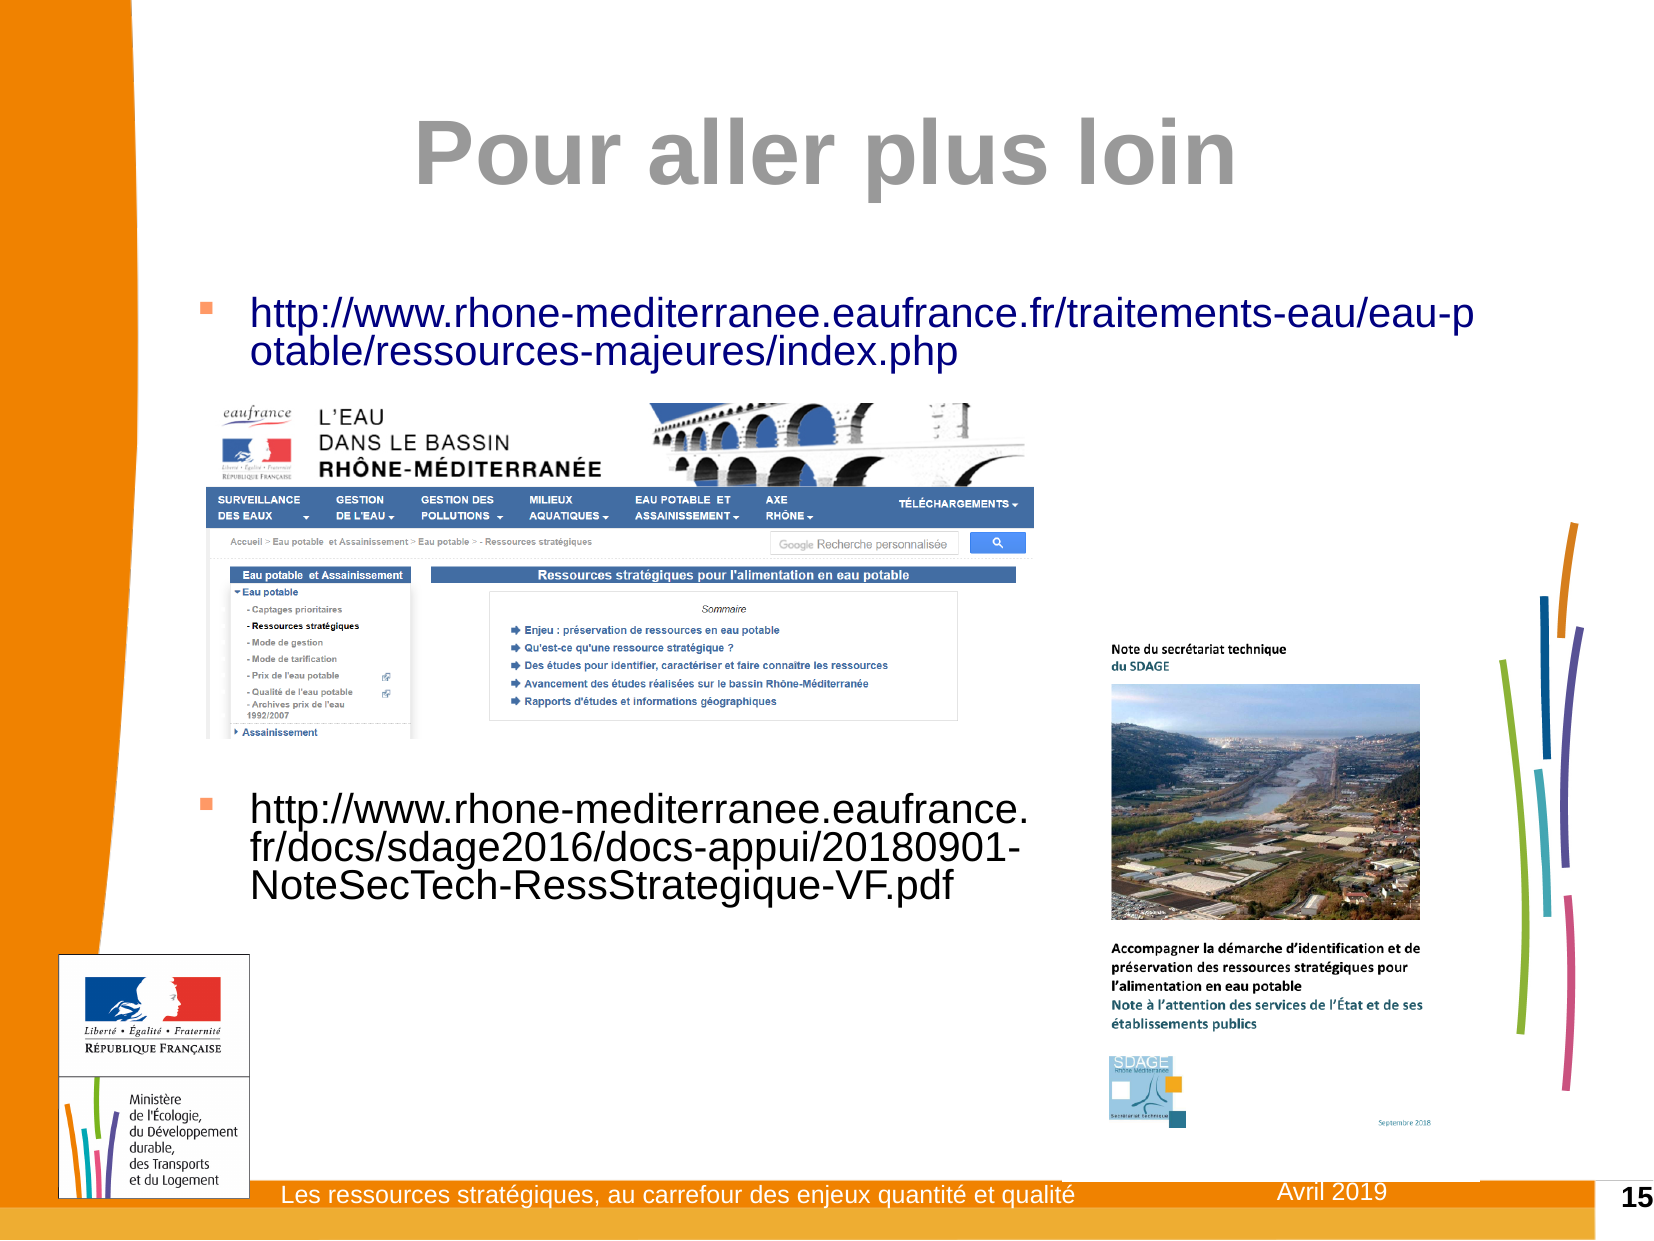

# Pour aller plus loin
http://www.rhone-mediterranee.eaufrance.fr/traitements-eau/eau-potable/ressources-majeures/index.php
http://www.rhone-mediterranee.eaufrance.fr/docs/sdage2016/docs-appui/20180901-NoteSecTech-RessStrategique-VF.pdf
Avril 2019
Les ressources stratégiques, au carrefour des enjeux quantité et qualité
15